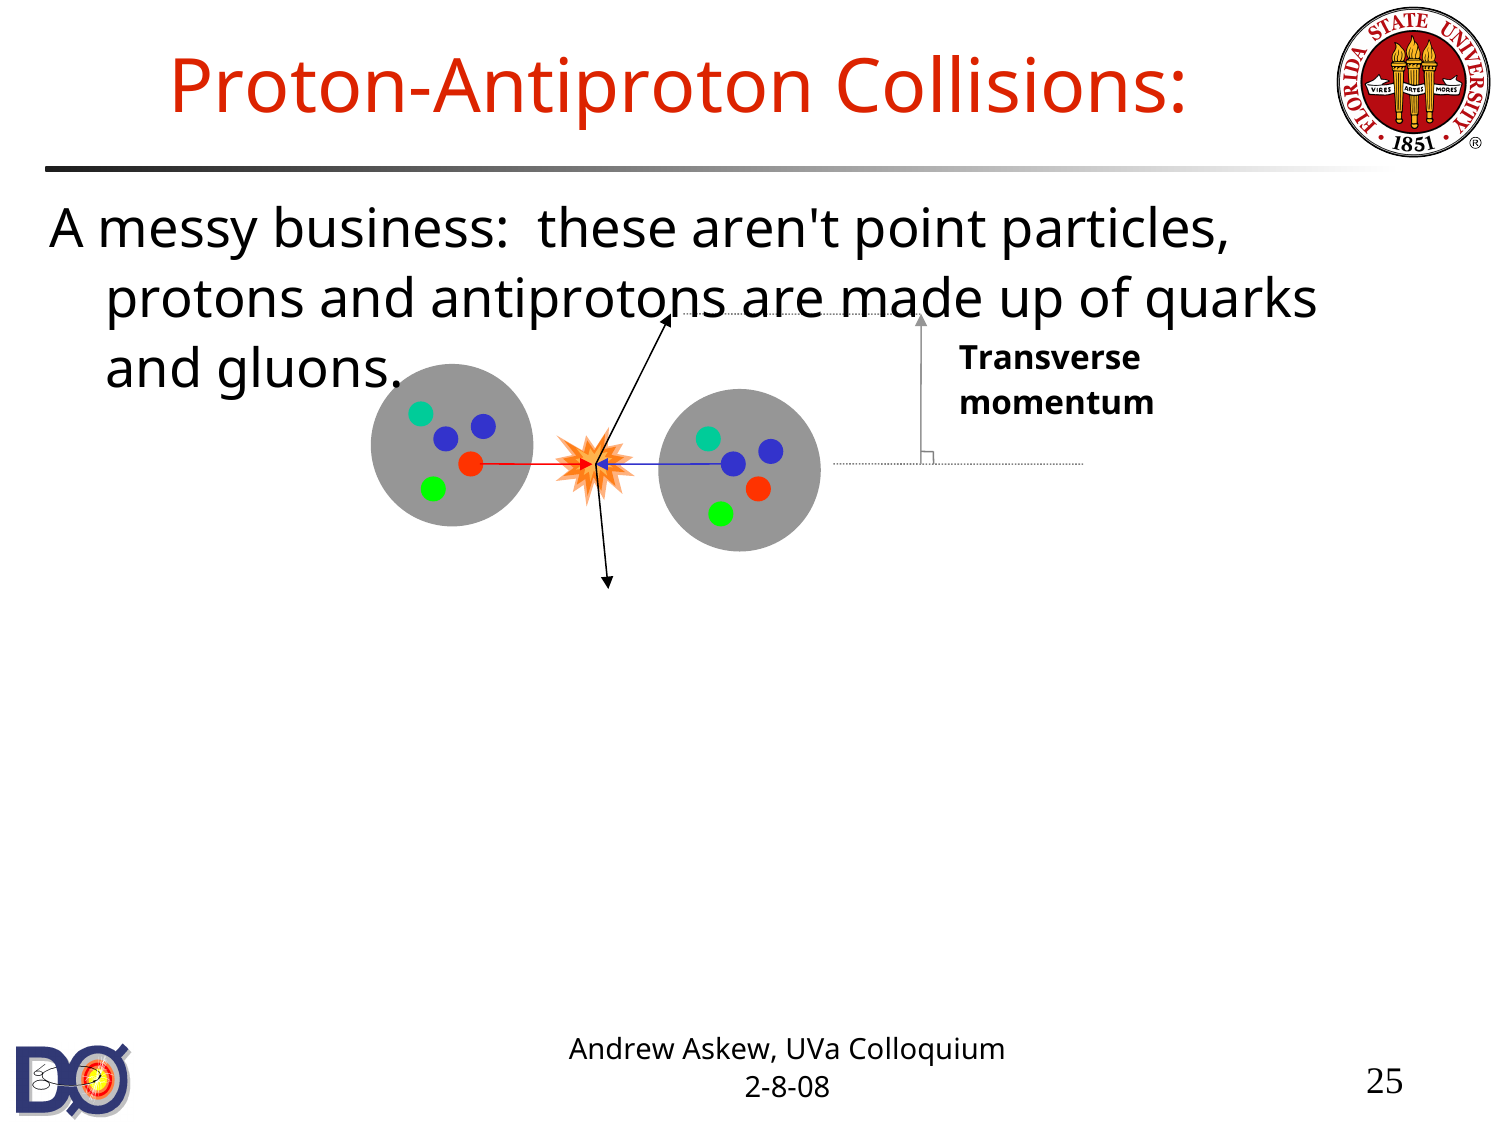

# Proton-Antiproton Collisions:
A messy business: these aren't point particles, protons and antiprotons are made up of quarks and gluons.
Transverse
momentum